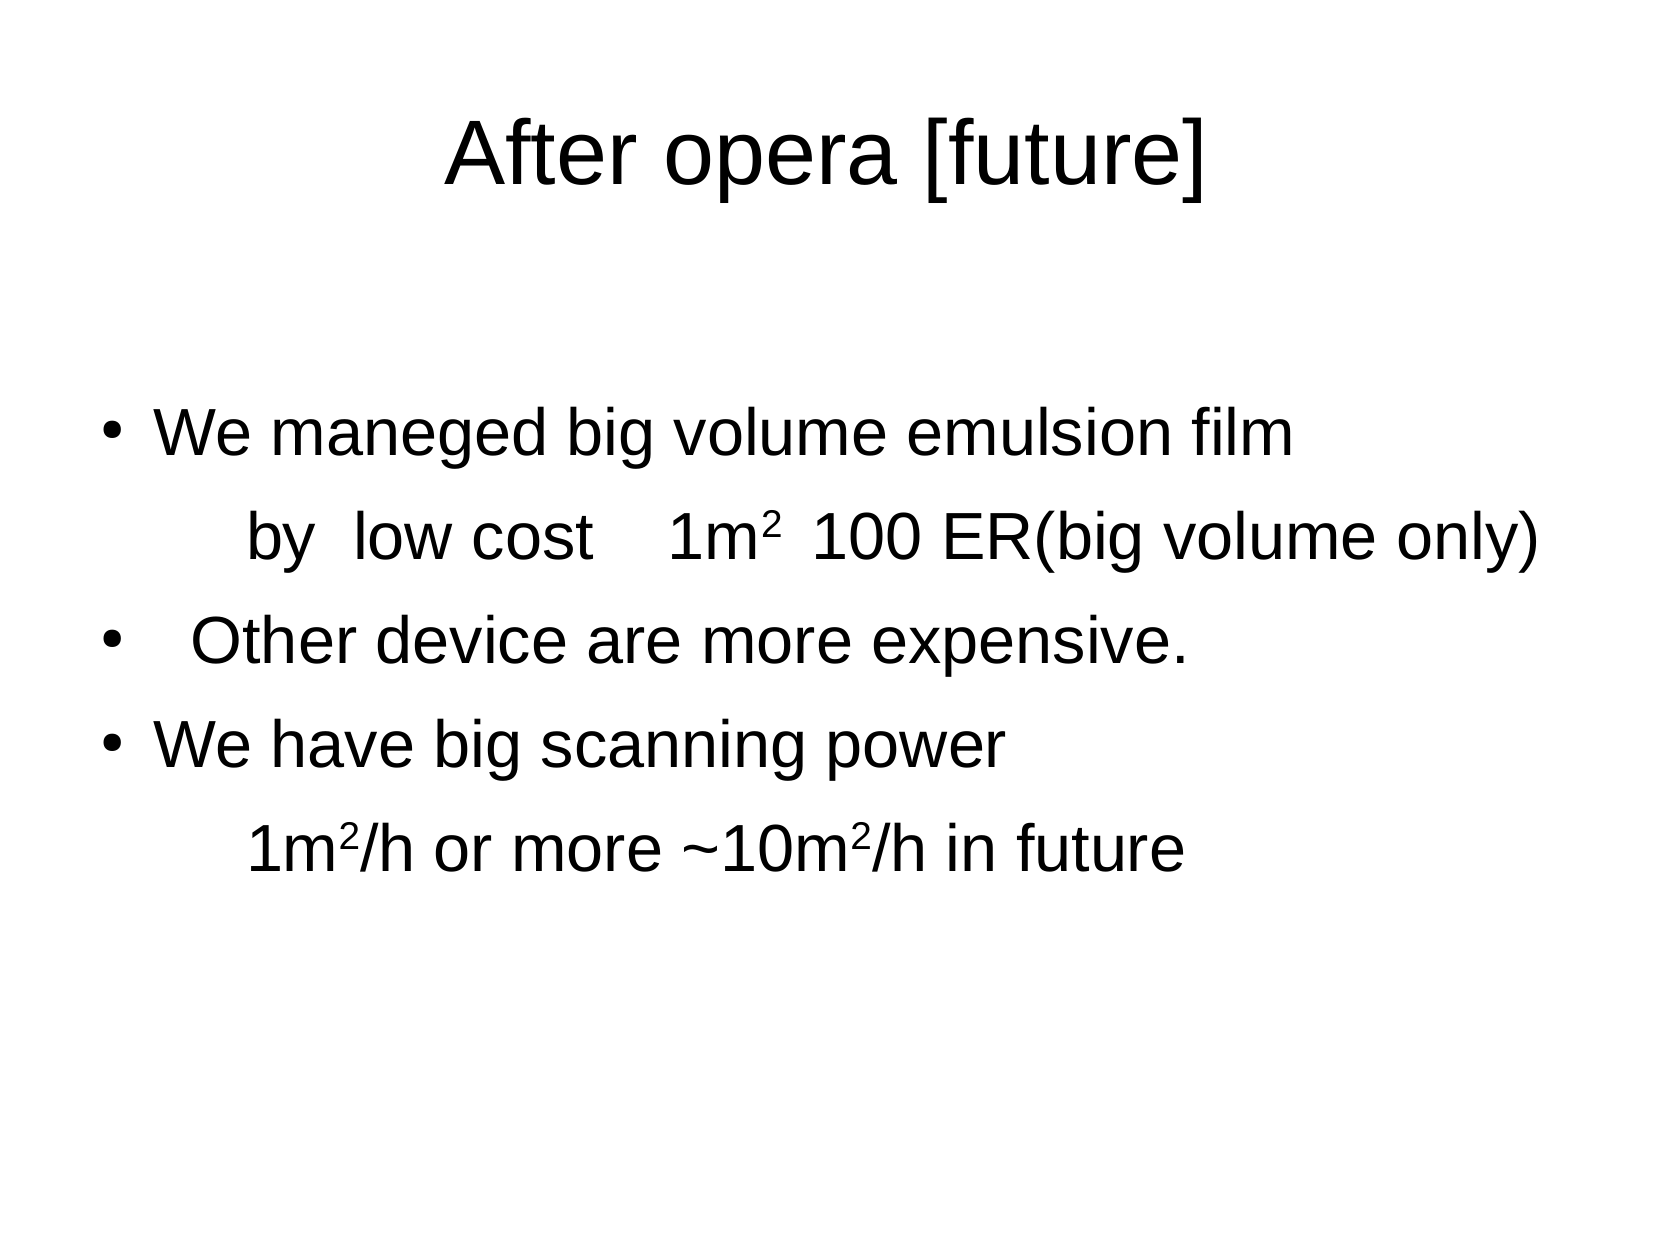

# After opera [future]
We maneged big volume emulsion film
 by low cost 1m2 100 ER(big volume only)
 Other device are more expensive.
We have big scanning power
 1m2/h or more ~10m2/h in future